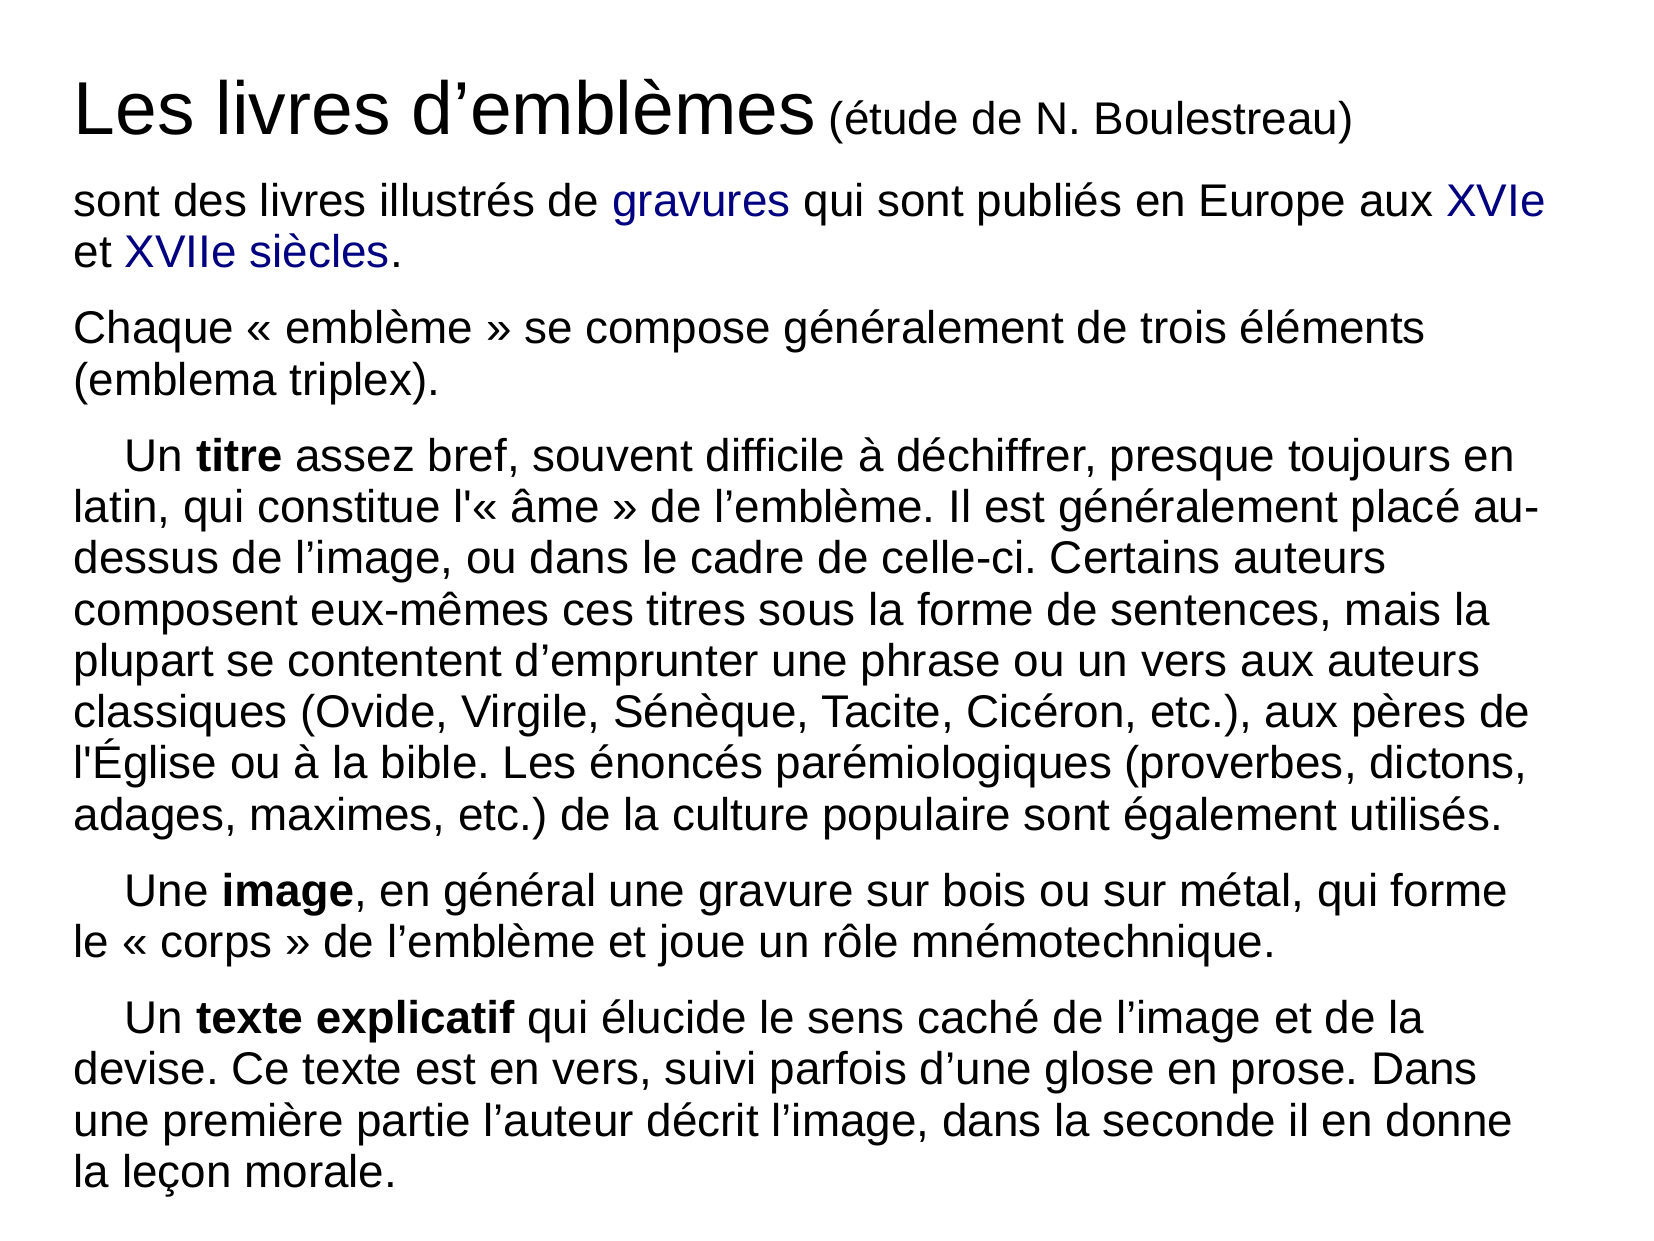

Les livres d’emblèmes (étude de N. Boulestreau)
sont des livres illustrés de gravures qui sont publiés en Europe aux XVIe et XVIIe siècles.
Chaque « emblème » se compose généralement de trois éléments (emblema triplex).
 Un titre assez bref, souvent difficile à déchiffrer, presque toujours en latin, qui constitue l'« âme » de l’emblème. Il est généralement placé au-dessus de l’image, ou dans le cadre de celle-ci. Certains auteurs composent eux-mêmes ces titres sous la forme de sentences, mais la plupart se contentent d’emprunter une phrase ou un vers aux auteurs classiques (Ovide, Virgile, Sénèque, Tacite, Cicéron, etc.), aux pères de l'Église ou à la bible. Les énoncés parémiologiques (proverbes, dictons, adages, maximes, etc.) de la culture populaire sont également utilisés.
 Une image, en général une gravure sur bois ou sur métal, qui forme le « corps » de l’emblème et joue un rôle mnémotechnique.
 Un texte explicatif qui élucide le sens caché de l’image et de la devise. Ce texte est en vers, suivi parfois d’une glose en prose. Dans une première partie l’auteur décrit l’image, dans la seconde il en donne la leçon morale.